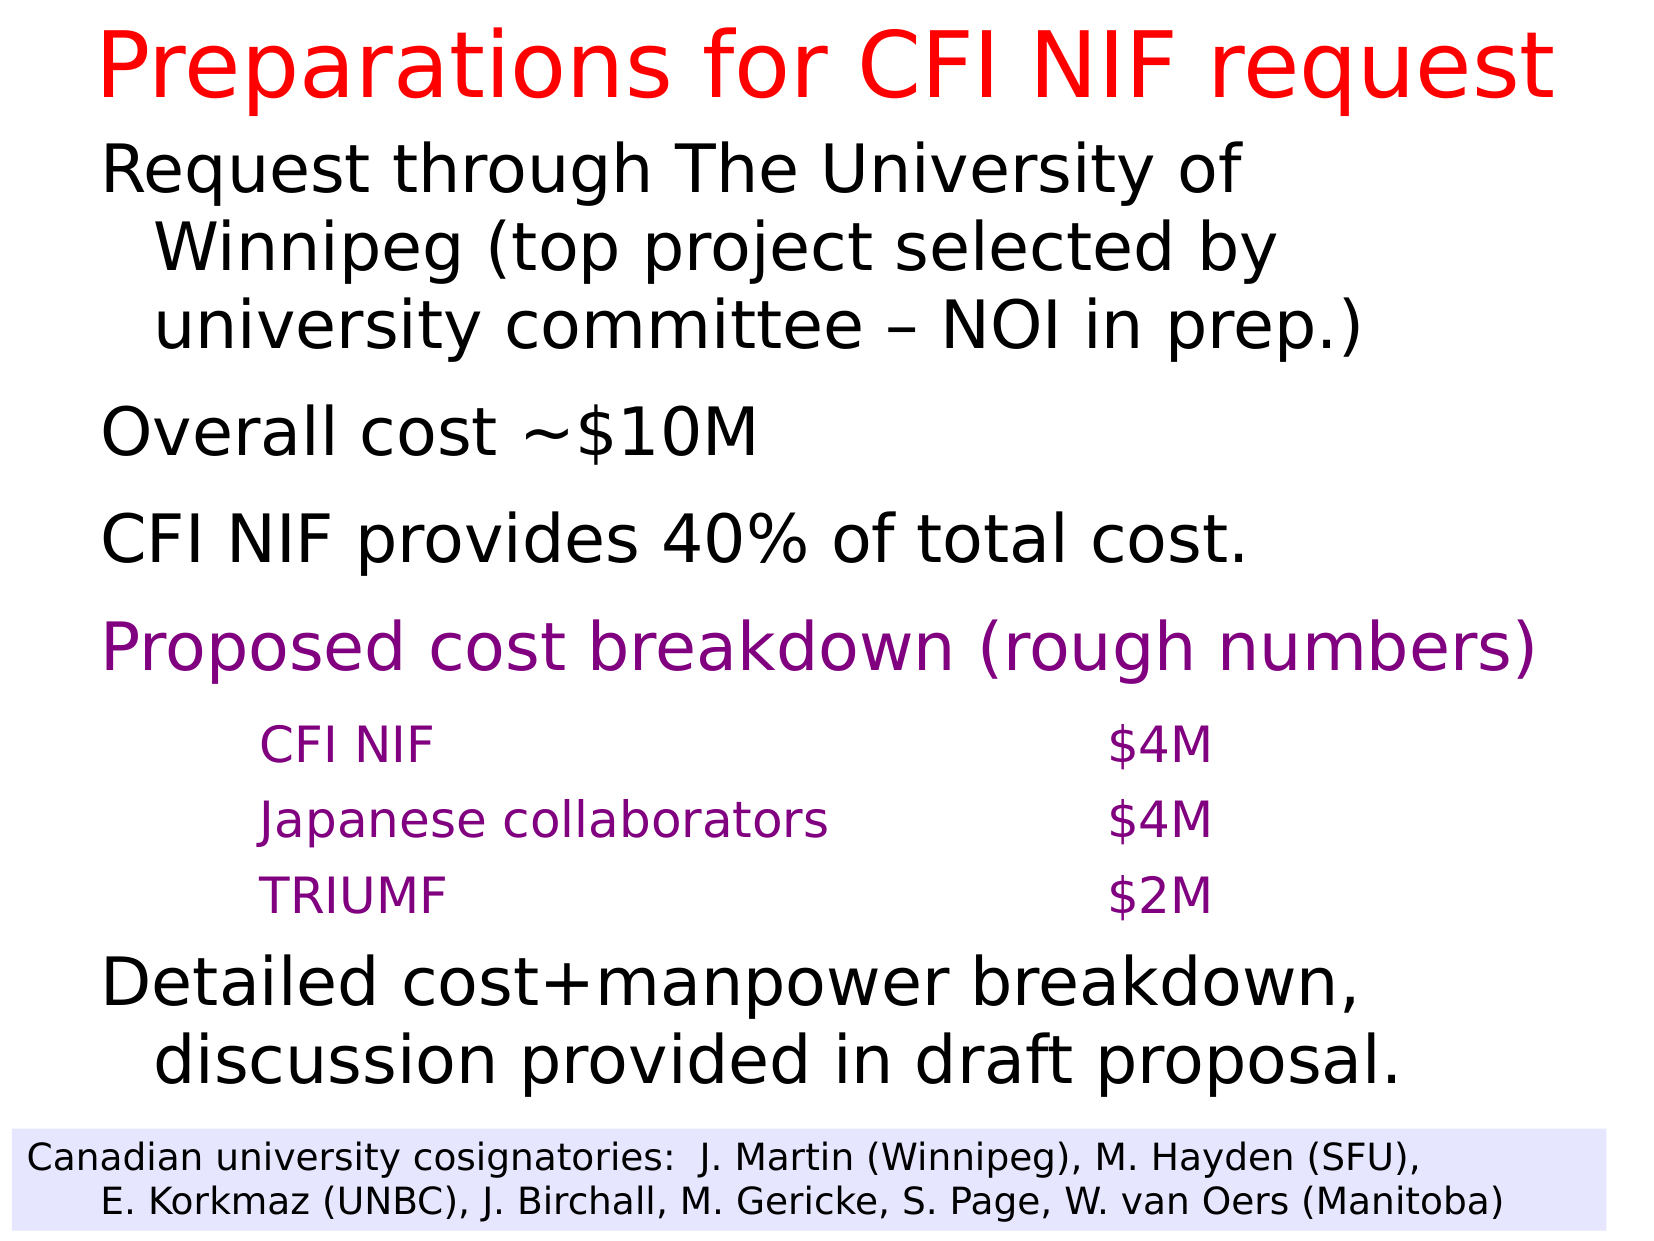

# Preparations for CFI NIF request
Request through The University of Winnipeg (top project selected by university committee – NOI in prep.)
Overall cost ~$10M
CFI NIF provides 40% of total cost.
Proposed cost breakdown (rough numbers)
CFI NIF										$4M
Japanese collaborators				$4M
TRIUMF									$2M
Detailed cost+manpower breakdown, discussion provided in draft proposal.
Canadian university cosignatories: J. Martin (Winnipeg), M. Hayden (SFU),
	E. Korkmaz (UNBC), J. Birchall, M. Gericke, S. Page, W. van Oers (Manitoba)